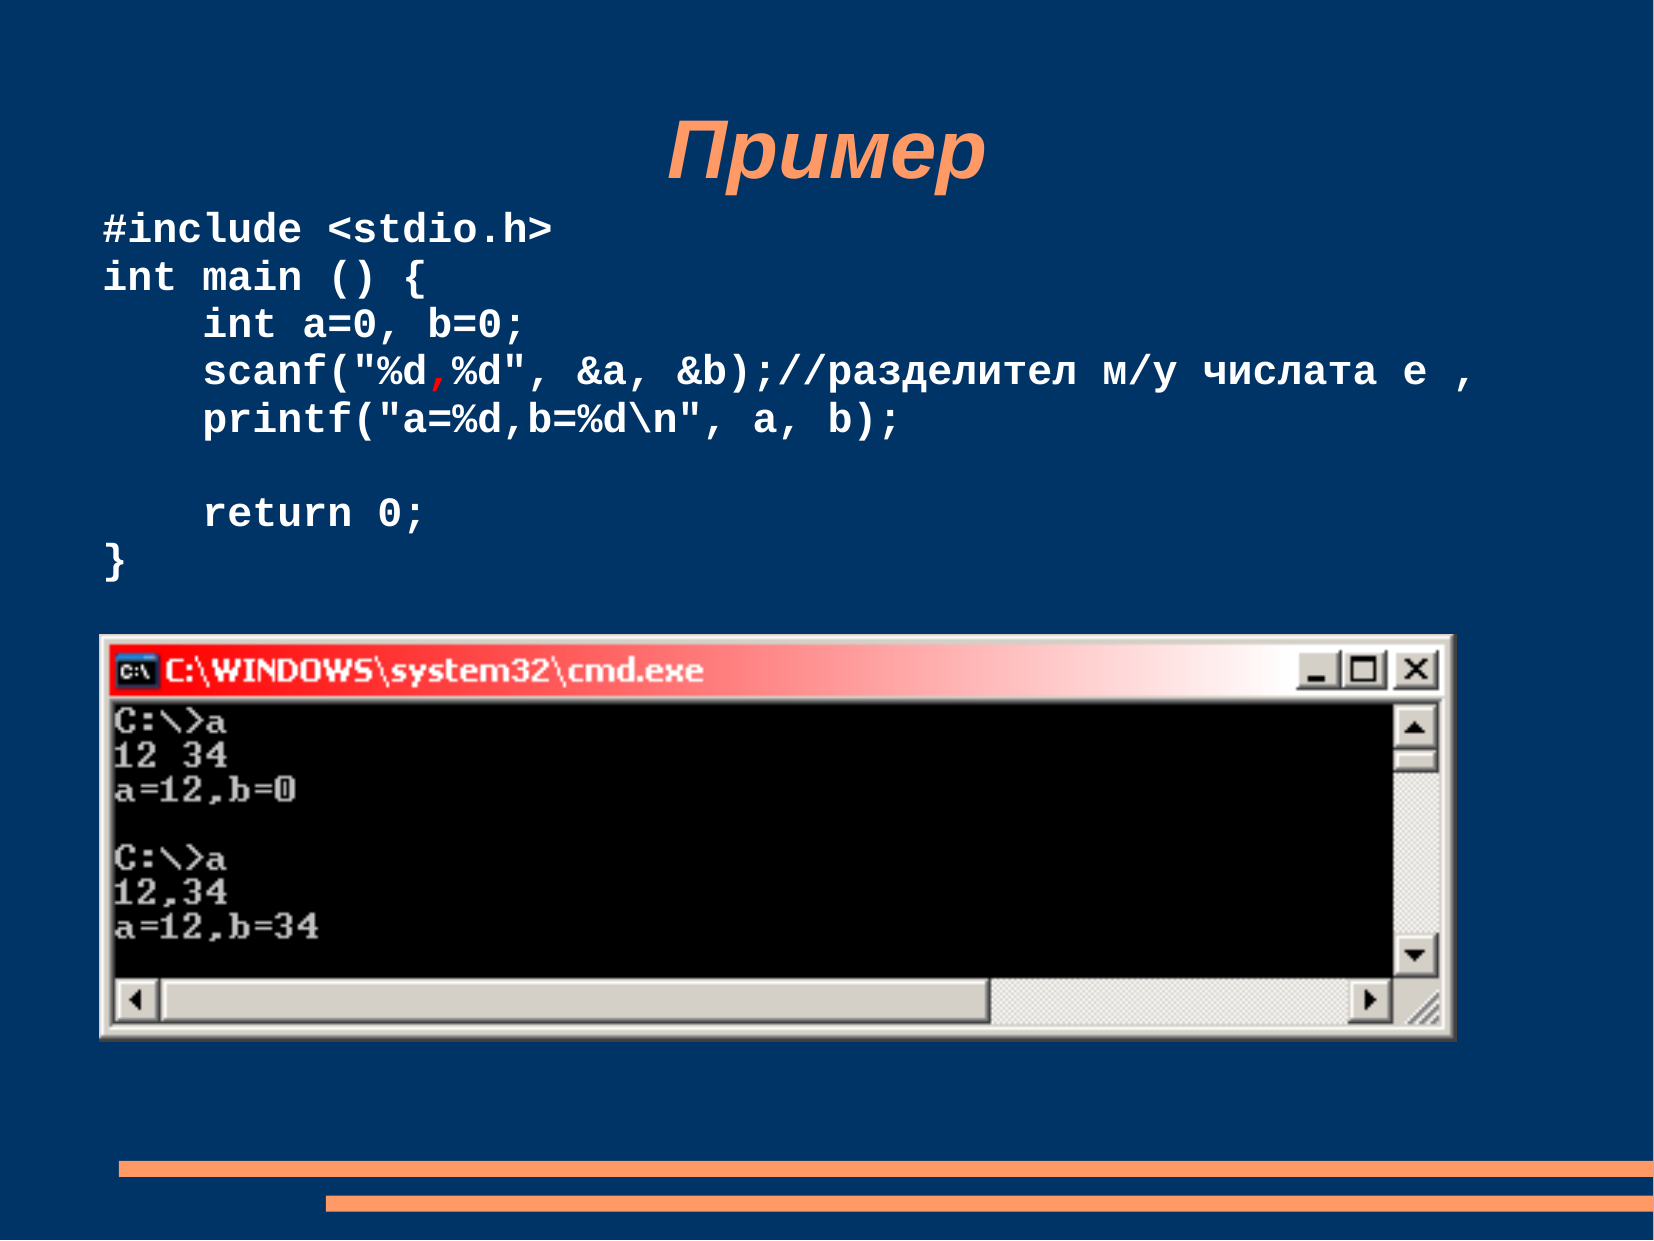

# Пример
#include <stdio.h>
int main () {
 int a=0, b=0;
 scanf("%d,%d", &a, &b);//разделител м/у числата е ,
 printf("a=%d,b=%d\n", a, b);
 return 0;
}